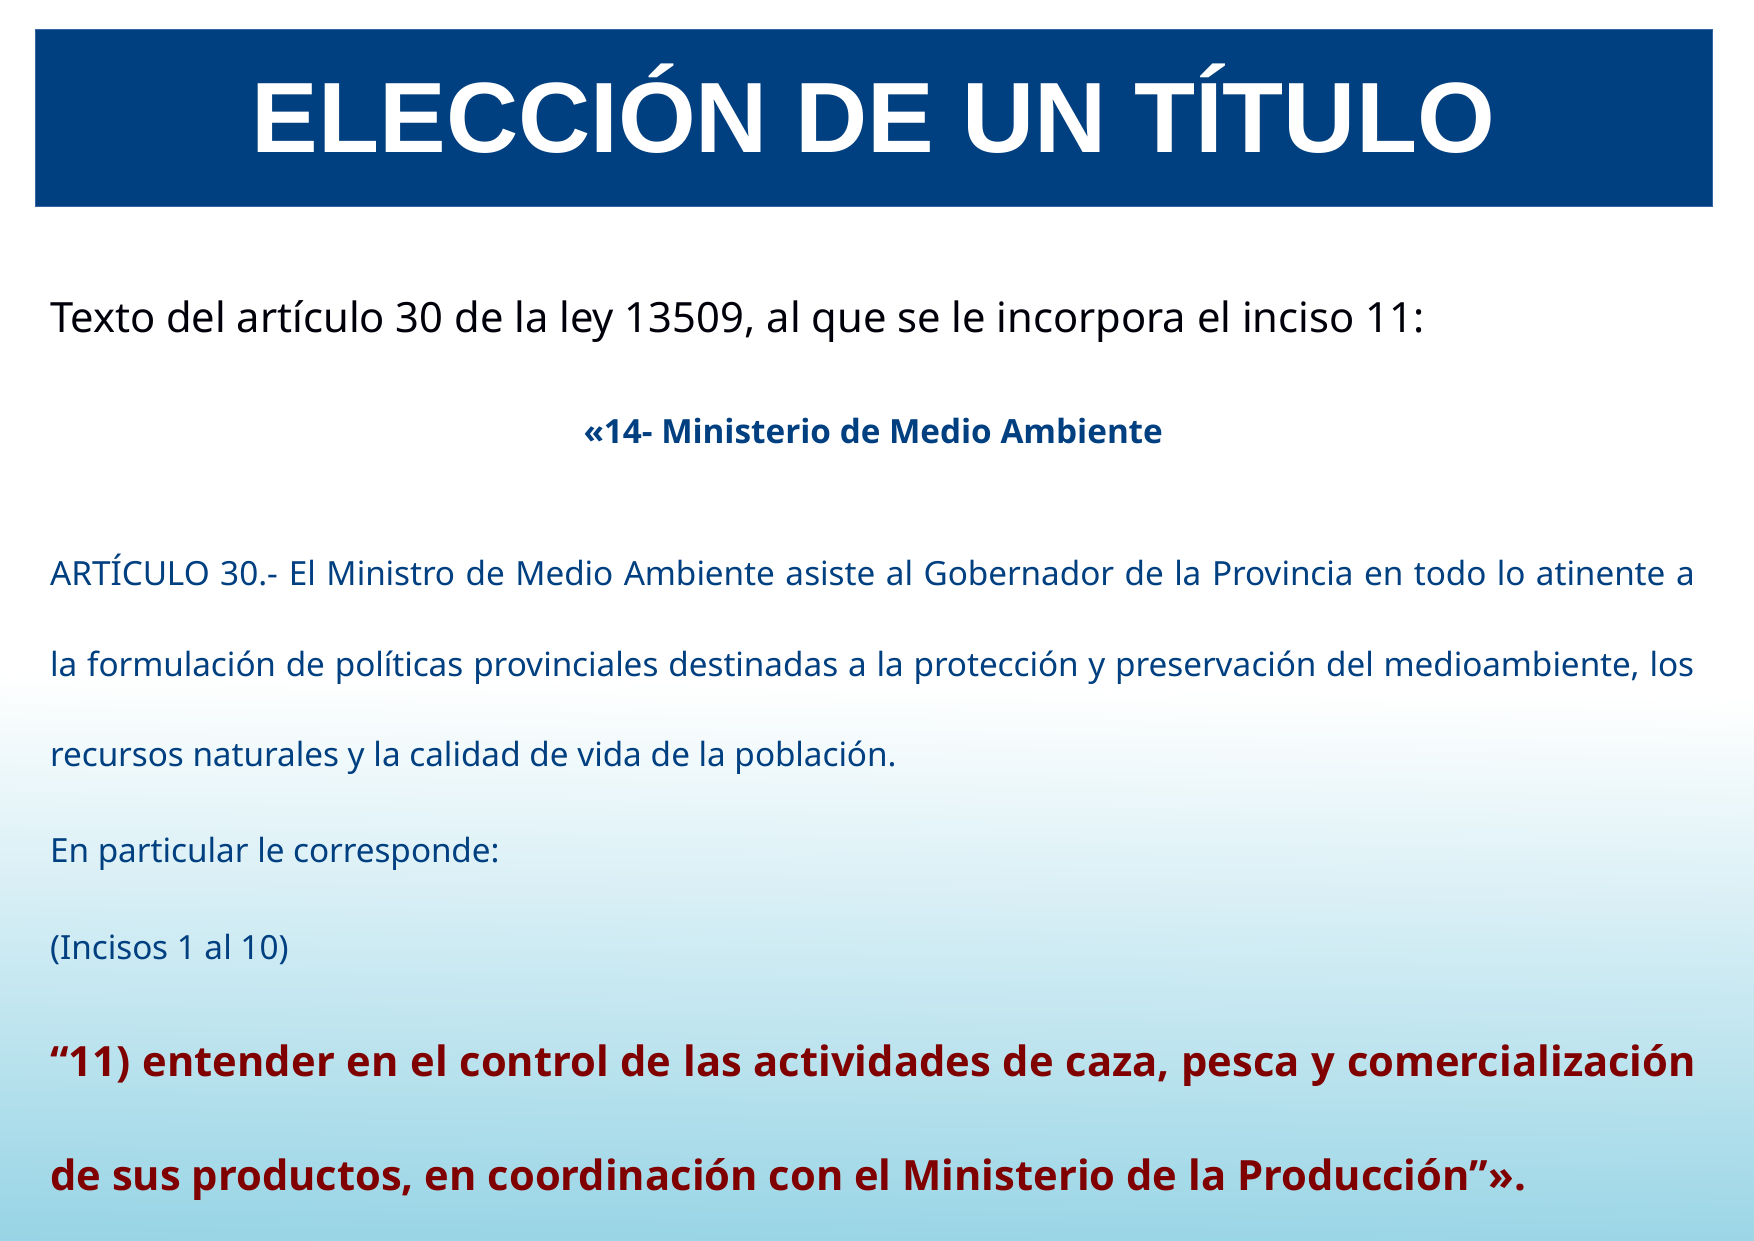

ELECCIÓN DE UN TÍTULO
Texto del artículo 30 de la ley 13509, al que se le incorpora el inciso 11:
«14- Ministerio de Medio Ambiente
ARTÍCULO 30.- El Ministro de Medio Ambiente asiste al Gobernador de la Provincia en todo lo atinente a la formulación de políticas provinciales destinadas a la protección y preservación del medioambiente, los recursos naturales y la calidad de vida de la población.
En particular le corresponde:
(Incisos 1 al 10)
“11) entender en el control de las actividades de caza, pesca y comercialización de sus productos, en coordinación con el Ministerio de la Producción”».